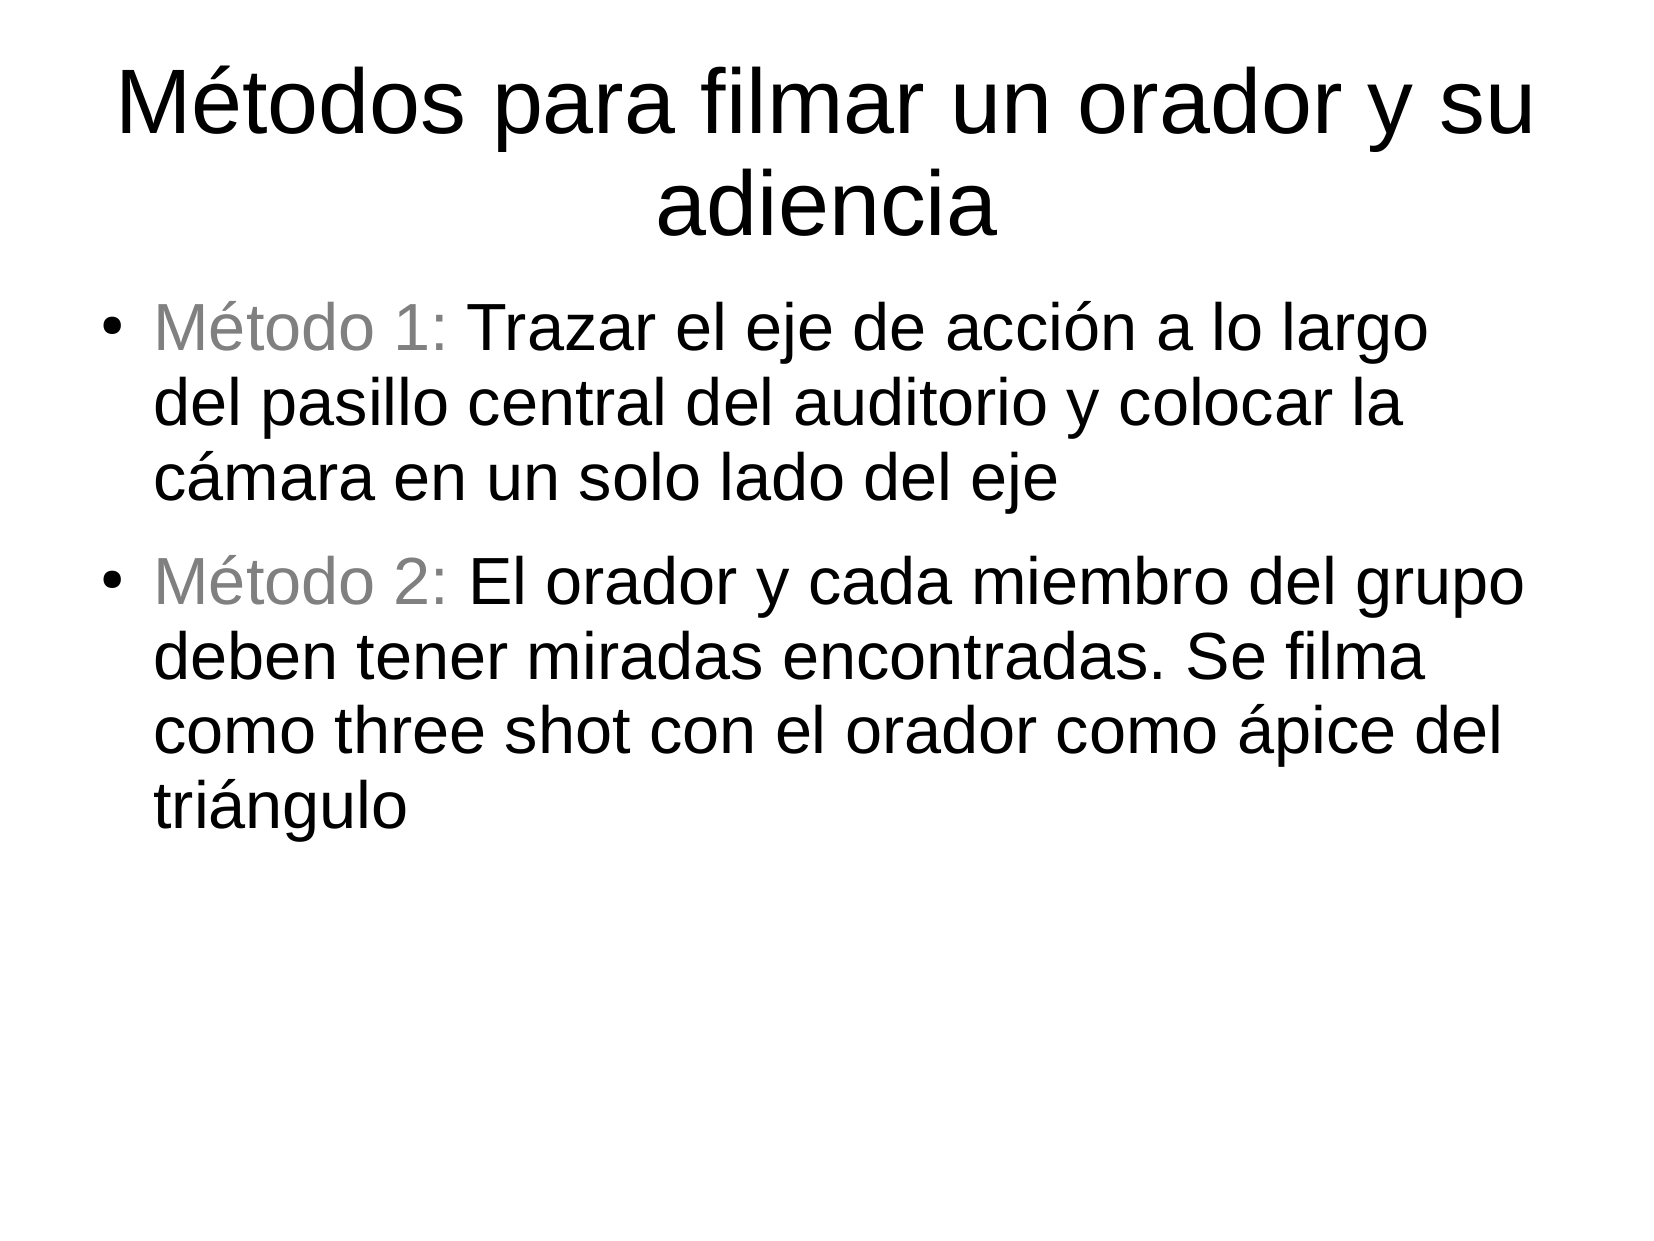

# Métodos para filmar un orador y su adiencia
Método 1: Trazar el eje de acción a lo largo del pasillo central del auditorio y colocar la cámara en un solo lado del eje
Método 2: El orador y cada miembro del grupo deben tener miradas encontradas. Se filma como three shot con el orador como ápice del triángulo